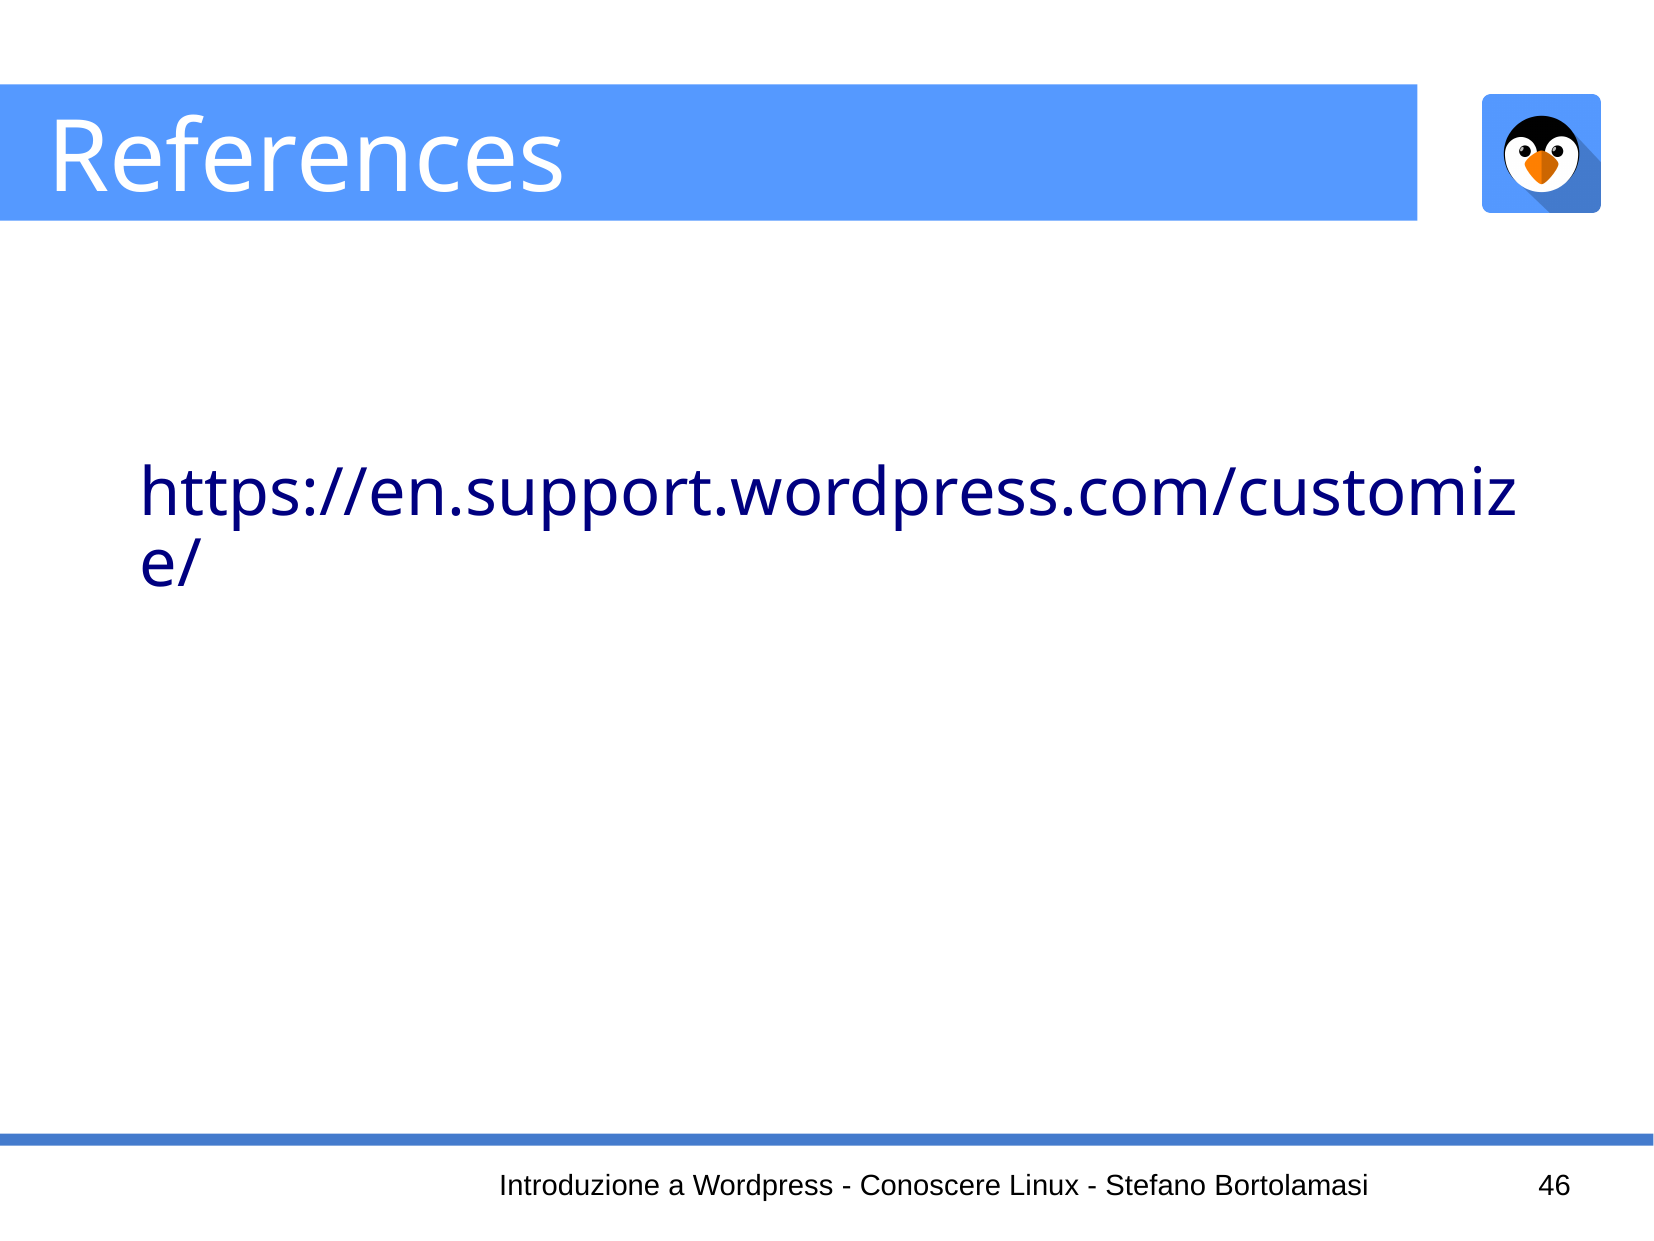

# References
https://en.support.wordpress.com/customize/
Introduzione a Wordpress - Conoscere Linux - Stefano Bortolamasi
46